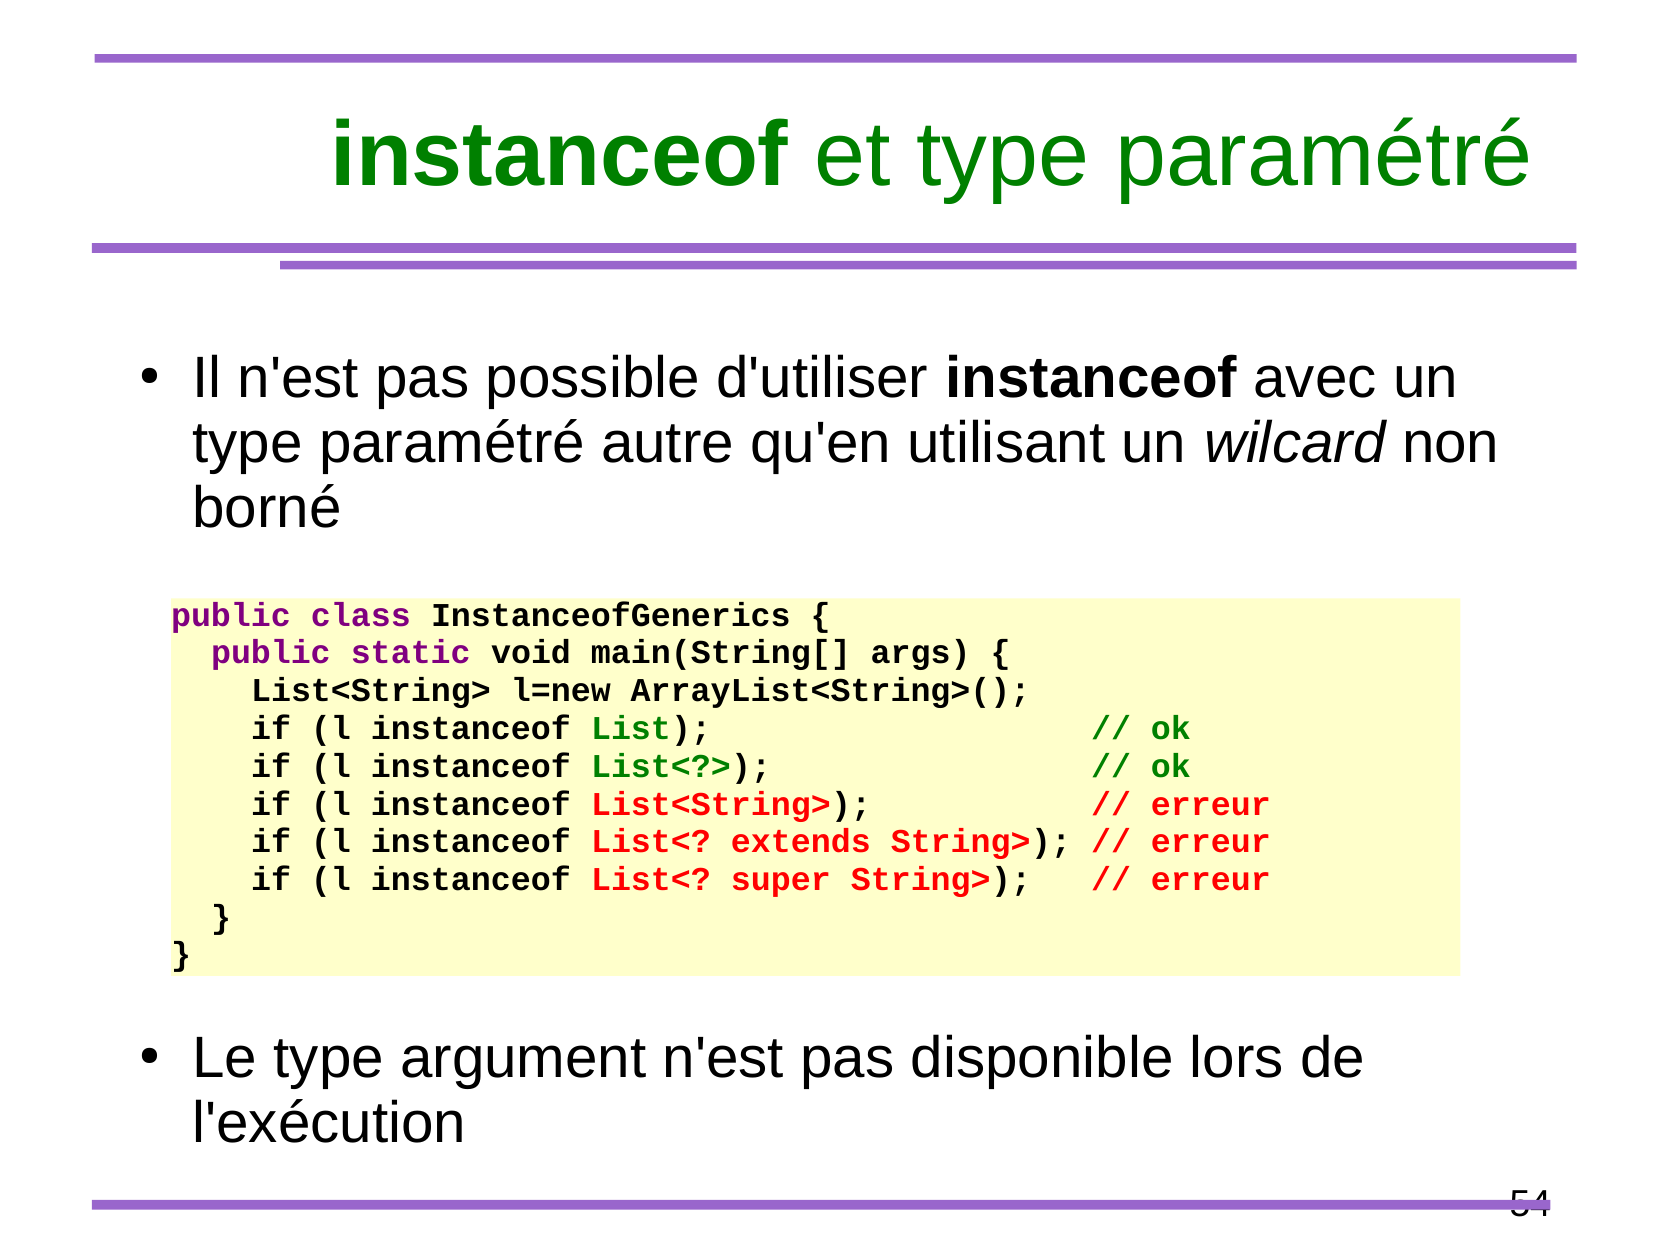

# instanceof et type paramétré
Il n'est pas possible d'utiliser instanceof avec un type paramétré autre qu'en utilisant un wilcard non borné
Le type argument n'est pas disponible lors de l'exécution
public class InstanceofGenerics {
 public static void main(String[] args) {
 List<String> l=new ArrayList<String>();
 if (l instanceof List); // ok
 if (l instanceof List<?>); // ok
 if (l instanceof List<String>); // erreur
 if (l instanceof List<? extends String>); // erreur
 if (l instanceof List<? super String>); // erreur
 }
}